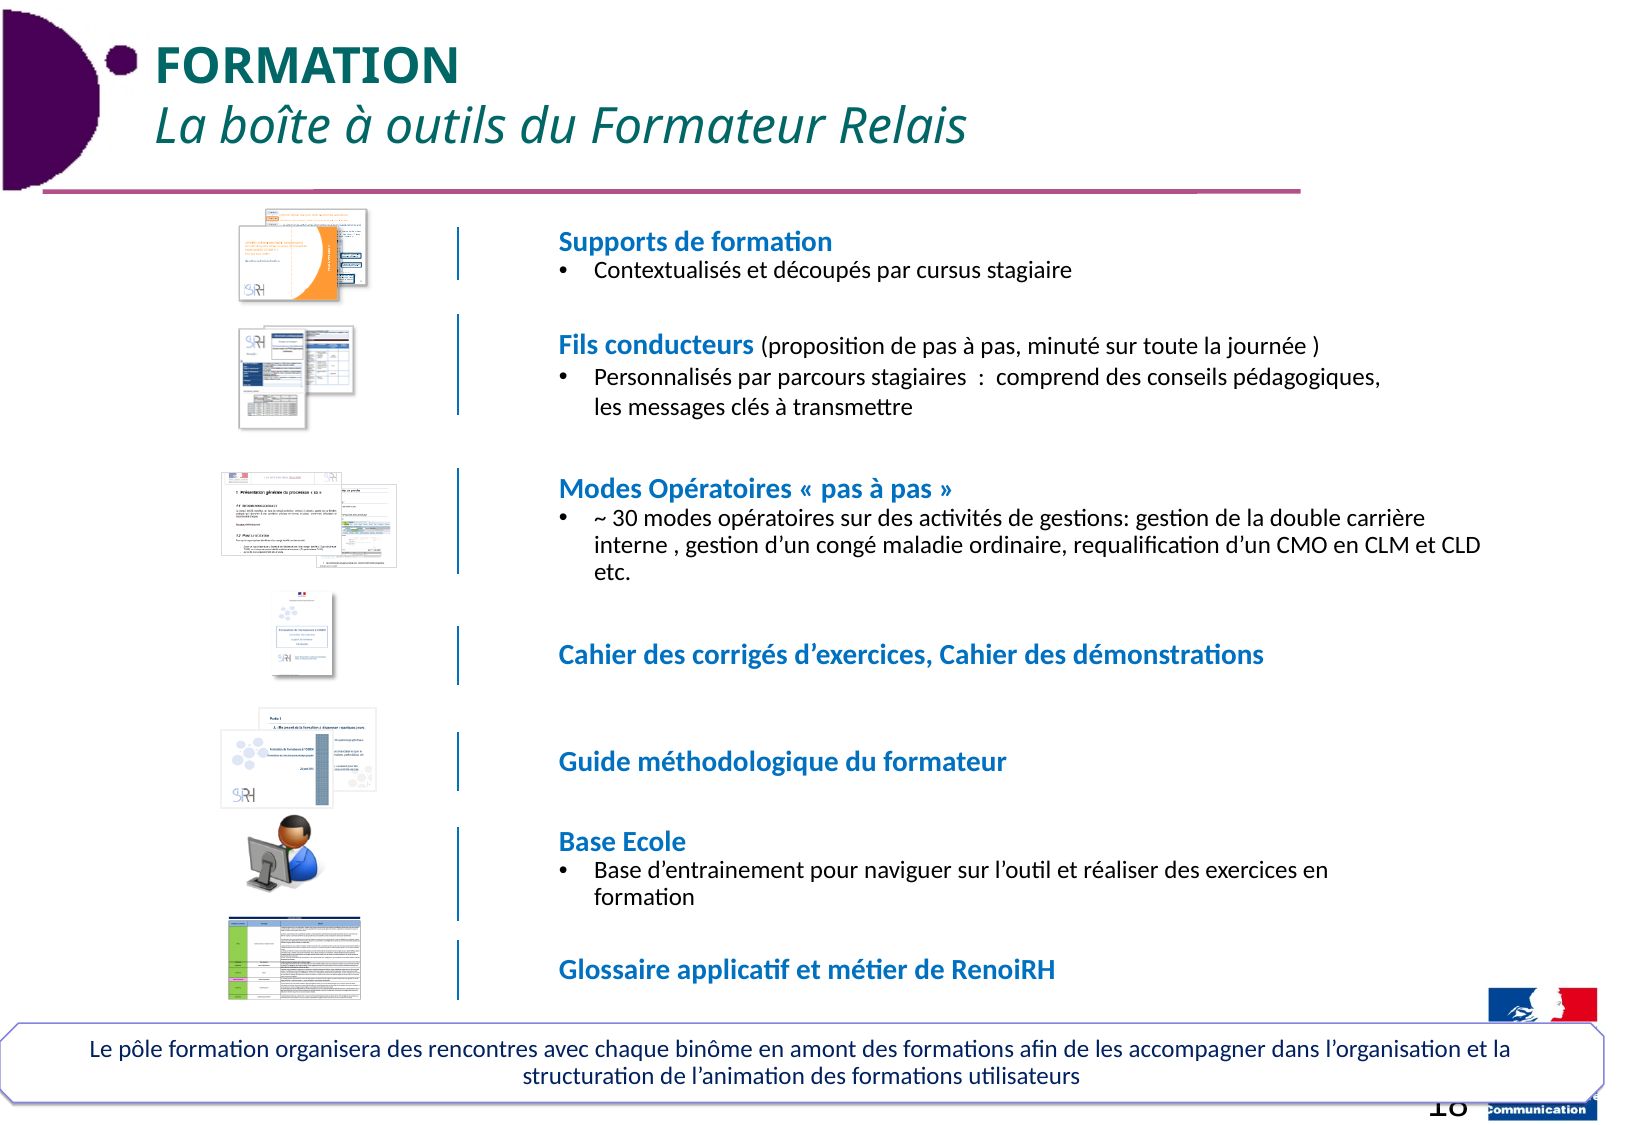

FORMATION
La boîte à outils du Formateur Relais
Supports de formation
Contextualisés et découpés par cursus stagiaire
Fils conducteurs (proposition de pas à pas, minuté sur toute la journée )
Personnalisés par parcours stagiaires : comprend des conseils pédagogiques, les messages clés à transmettre
Modes Opératoires « pas à pas »
~ 30 modes opératoires sur des activités de gestions: gestion de la double carrière interne , gestion d’un congé maladie ordinaire, requalification d’un CMO en CLM et CLD etc.
Cahier des corrigés d’exercices, Cahier des démonstrations
Guide méthodologique du formateur
Base Ecole
Base d’entrainement pour naviguer sur l’outil et réaliser des exercices en formation
Glossaire applicatif et métier de RenoiRH
Le pôle formation organisera des rencontres avec chaque binôme en amont des formations afin de les accompagner dans l’organisation et la structuration de l’animation des formations utilisateurs